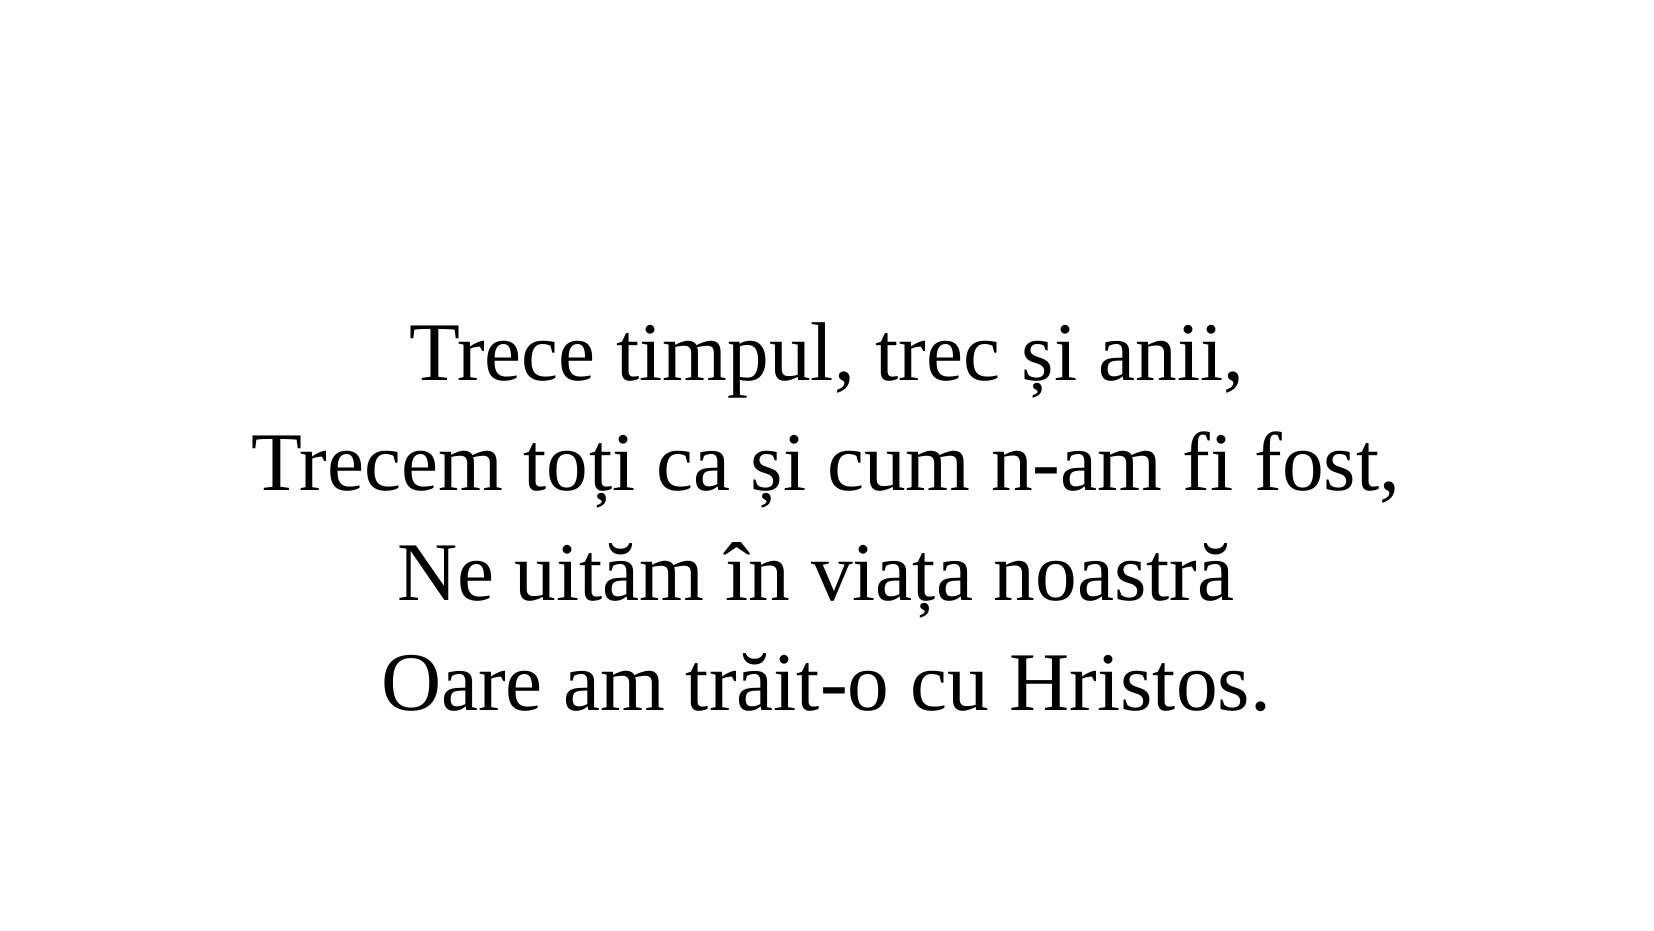

# Trece timpul, trec și anii,
Trecem toți ca și cum n-am fi fost,
Ne uităm în viața noastră
Oare am trăit-o cu Hristos.